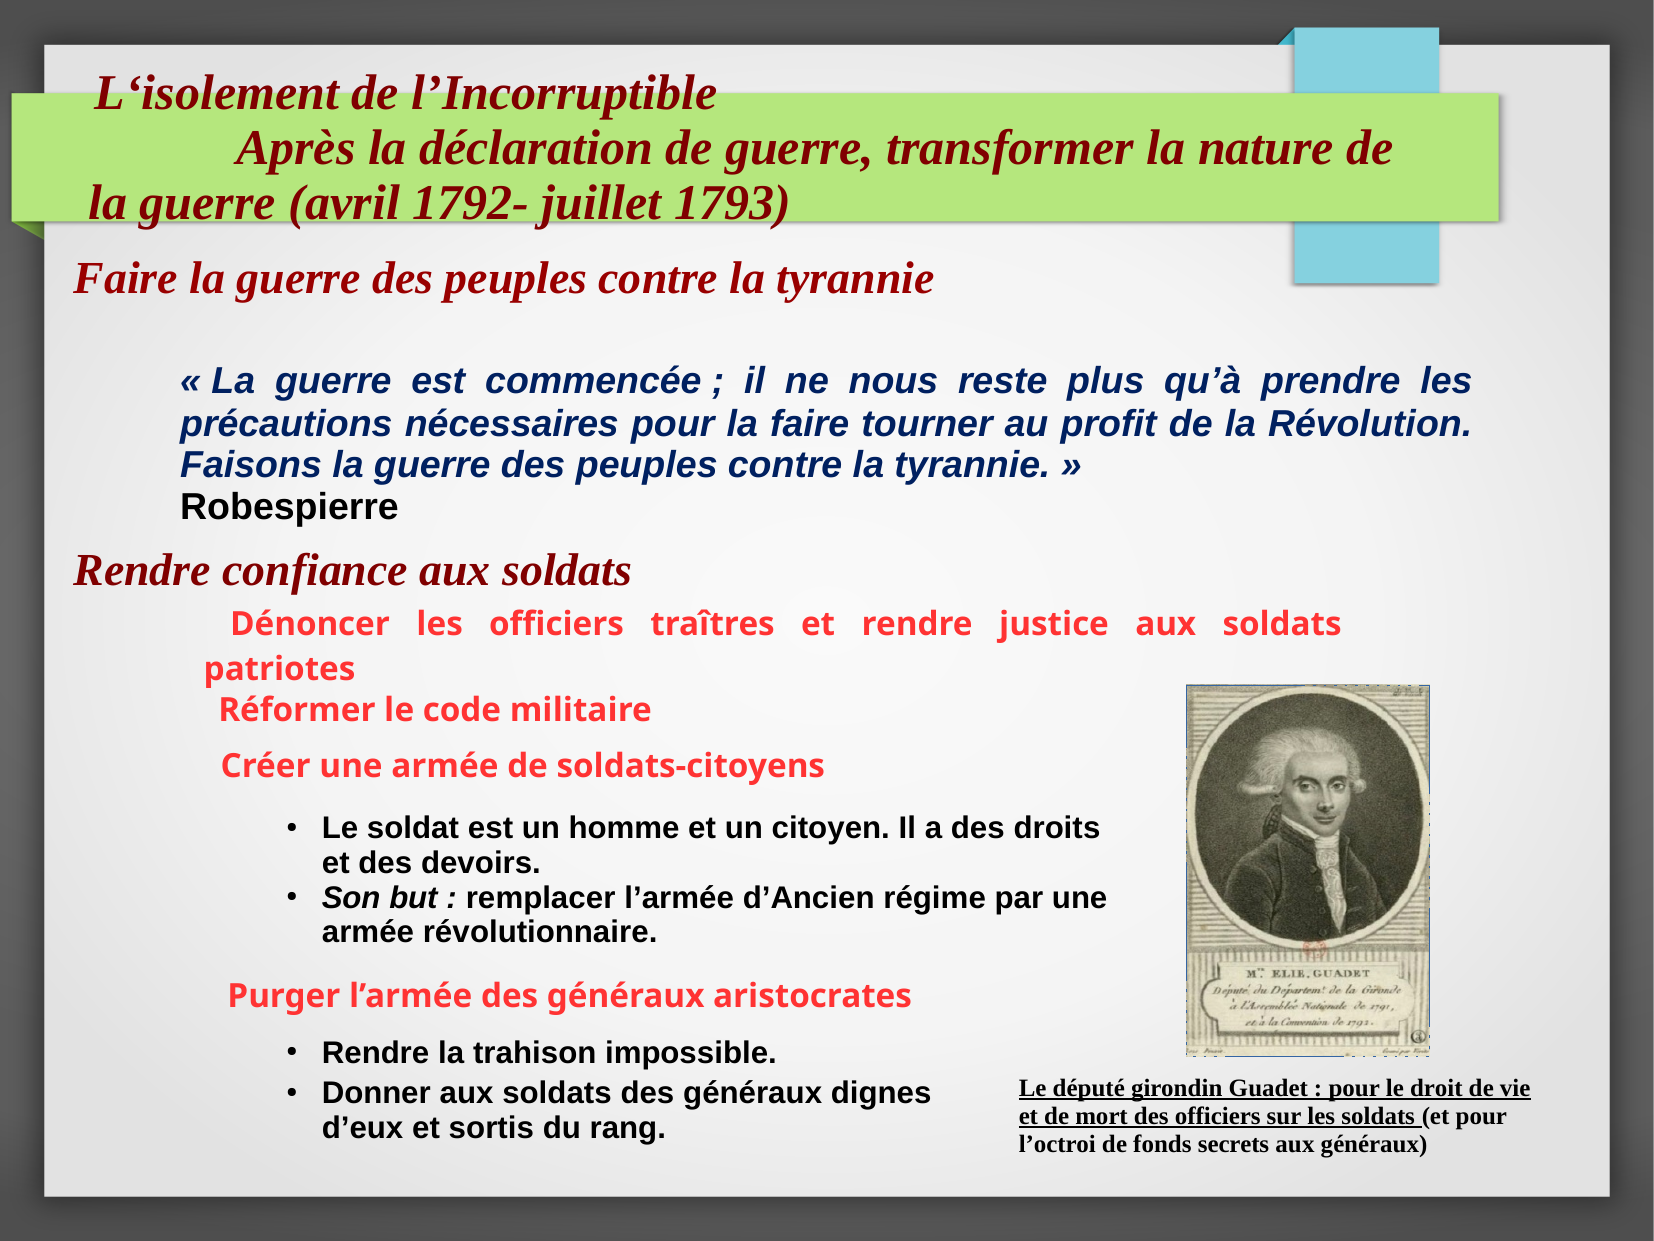

# L‘isolement de l’Incorruptible Après la déclaration de guerre, transformer la nature de la guerre (avril 1792- juillet 1793)
Faire la guerre des peuples contre la tyrannie
« La guerre est commencée ; il ne nous reste plus qu’à prendre les précautions nécessaires pour la faire tourner au profit de la Révolution. Faisons la guerre des peuples contre la tyrannie. »
Robespierre
Rendre confiance aux soldats
 Dénoncer les officiers traîtres et rendre justice aux soldats patriotes
 Réformer le code militaire
Créer une armée de soldats-citoyens
Le soldat est un homme et un citoyen. Il a des droits et des devoirs.
Son but : remplacer l’armée d’Ancien régime par une armée révolutionnaire.
Purger l’armée des généraux aristocrates
Rendre la trahison impossible.
Donner aux soldats des généraux dignes d’eux et sortis du rang.
Le député girondin Guadet : pour le droit de vie et de mort des officiers sur les soldats (et pour l’octroi de fonds secrets aux généraux)